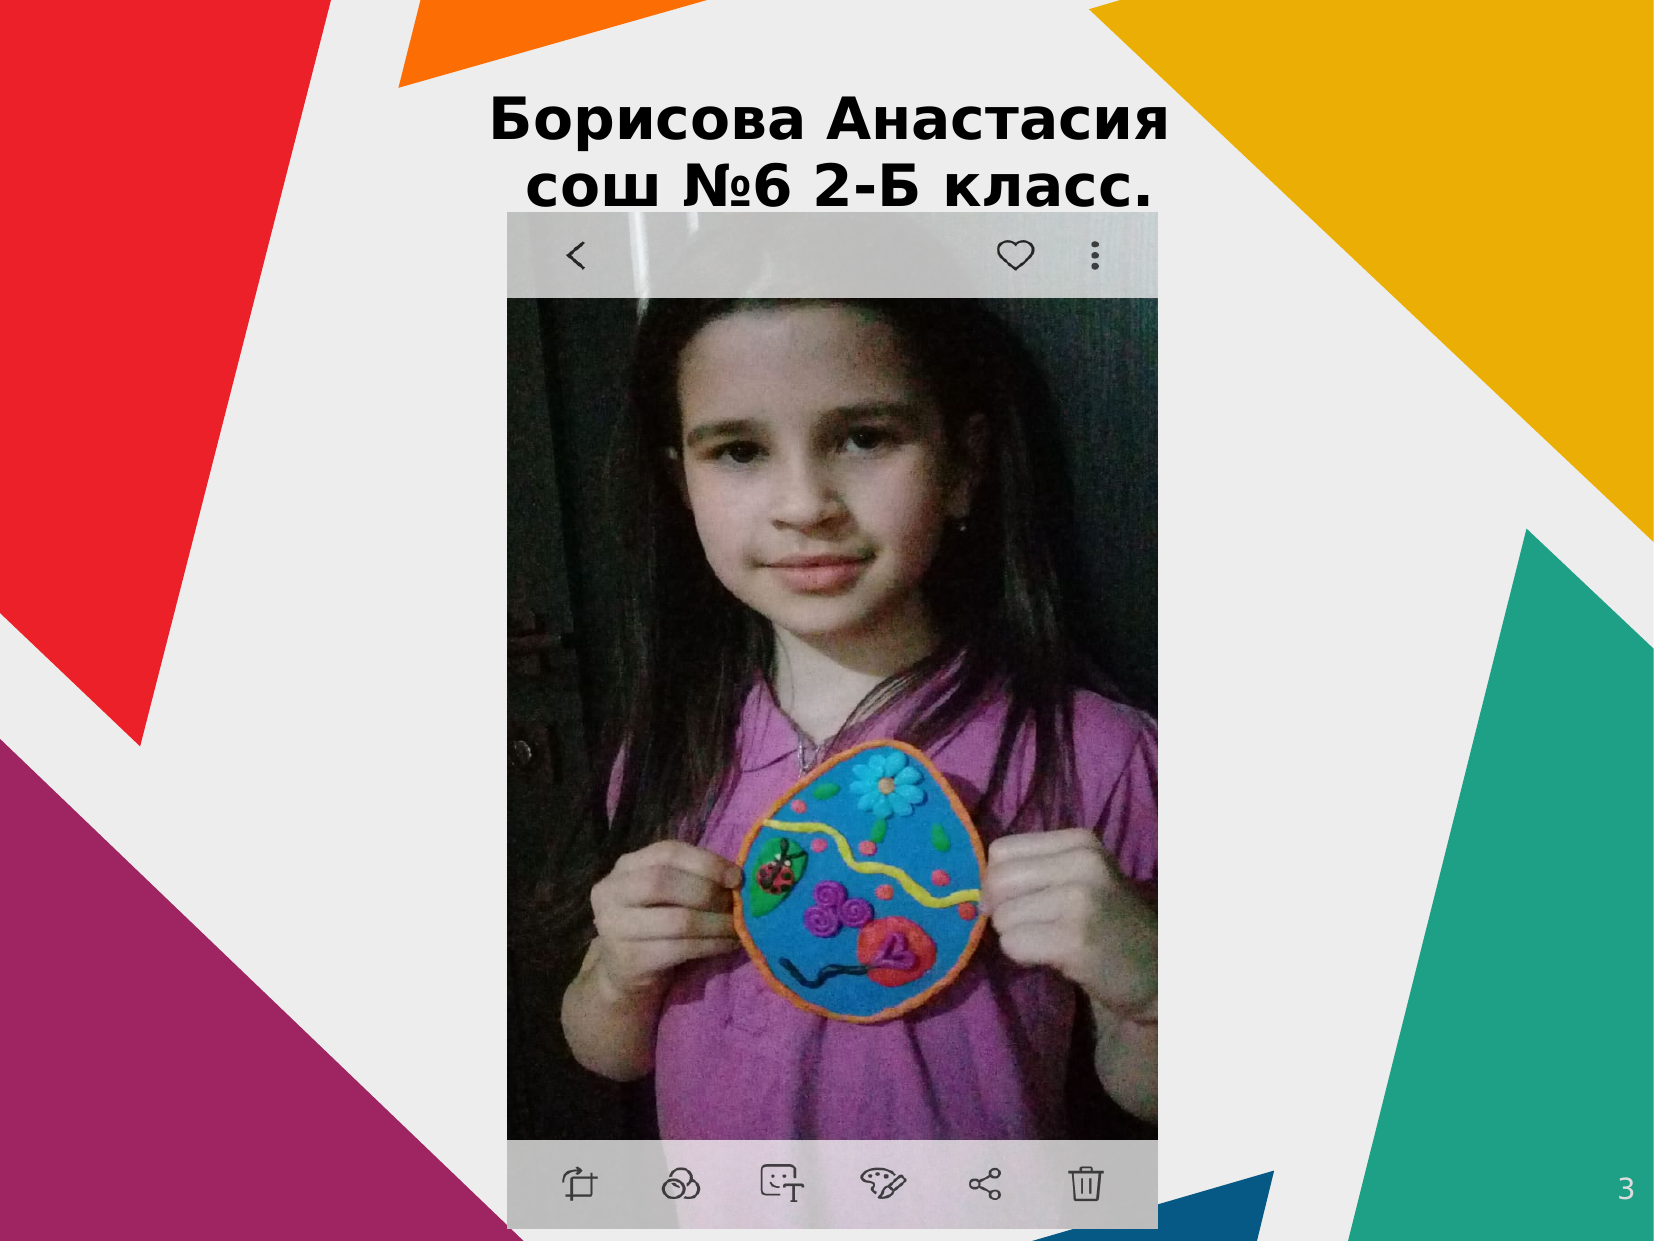

# Борисова Анастасия сош №6 2-Б класс.
3